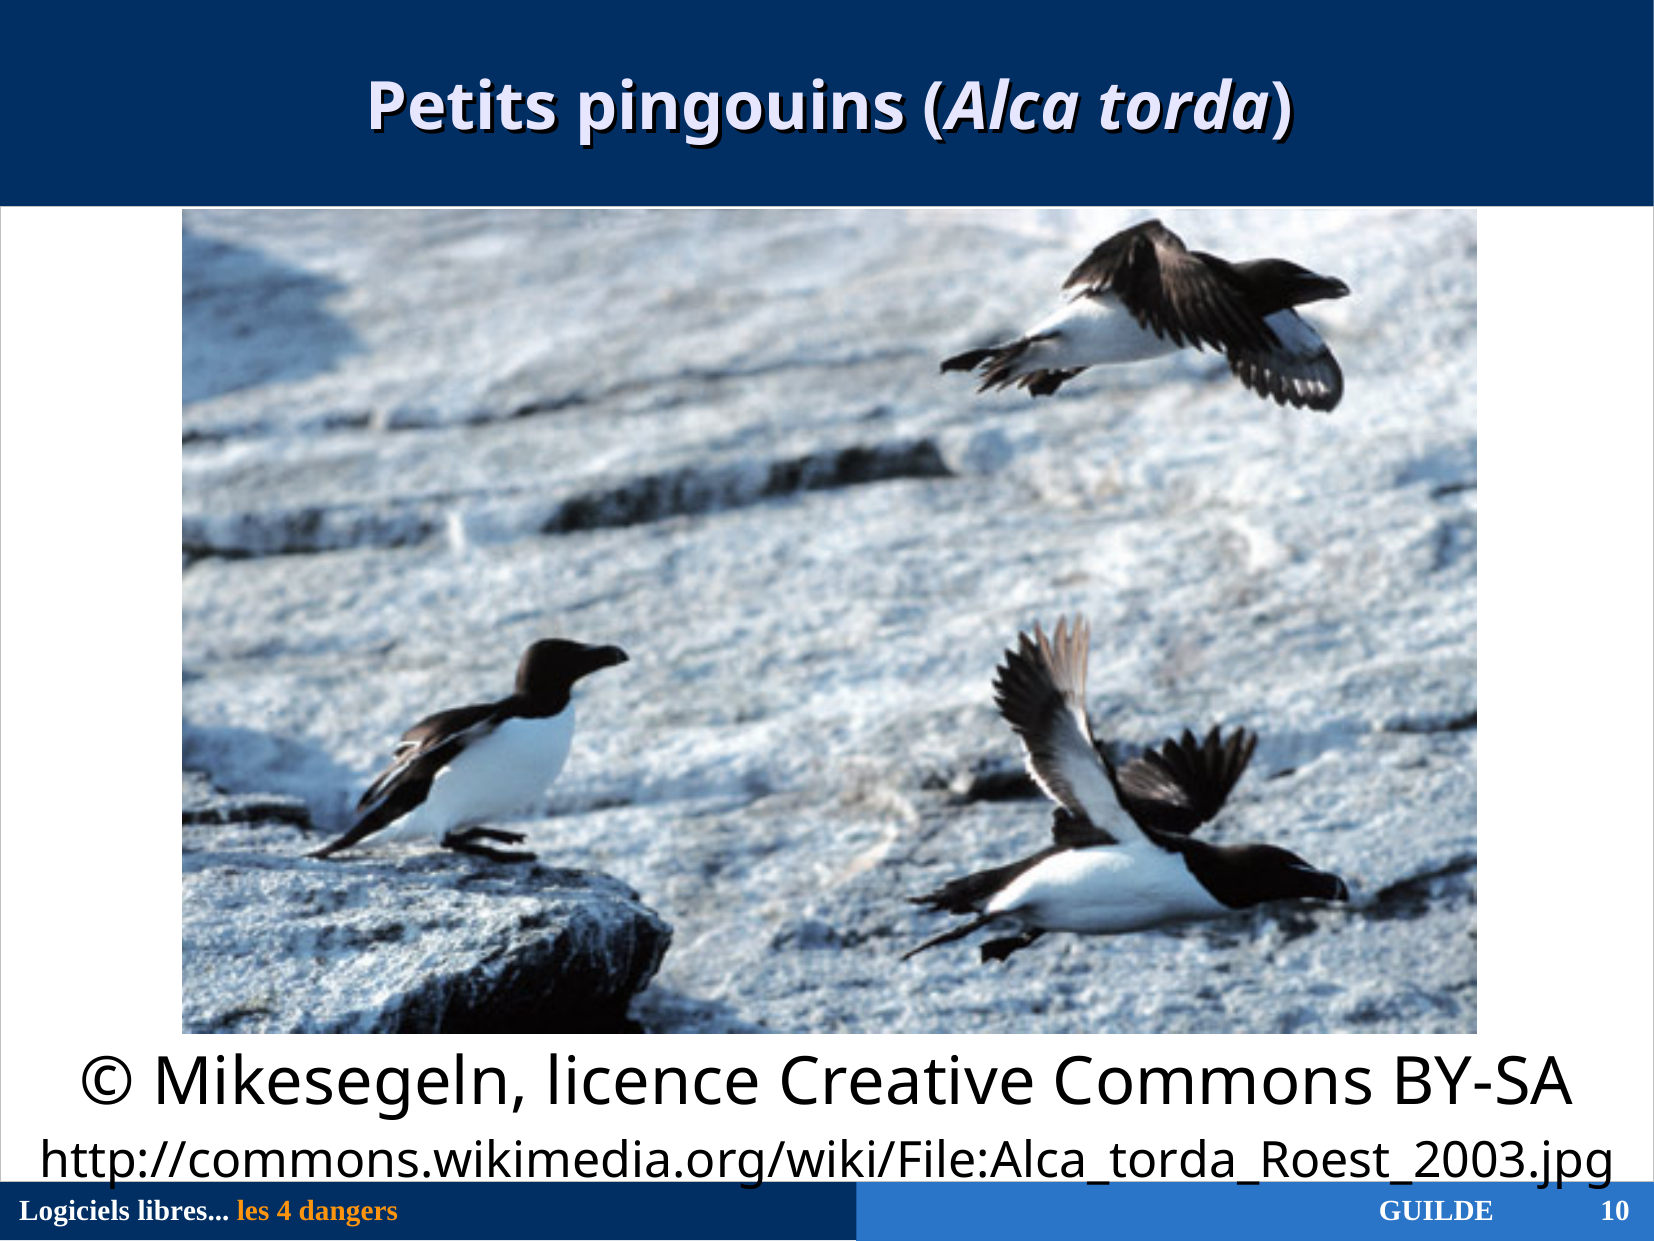

# Petits pingouins (Alca torda)
© Mikesegeln, licence Creative Commons BY-SA
http://commons.wikimedia.org/wiki/File:Alca_torda_Roest_2003.jpg
10